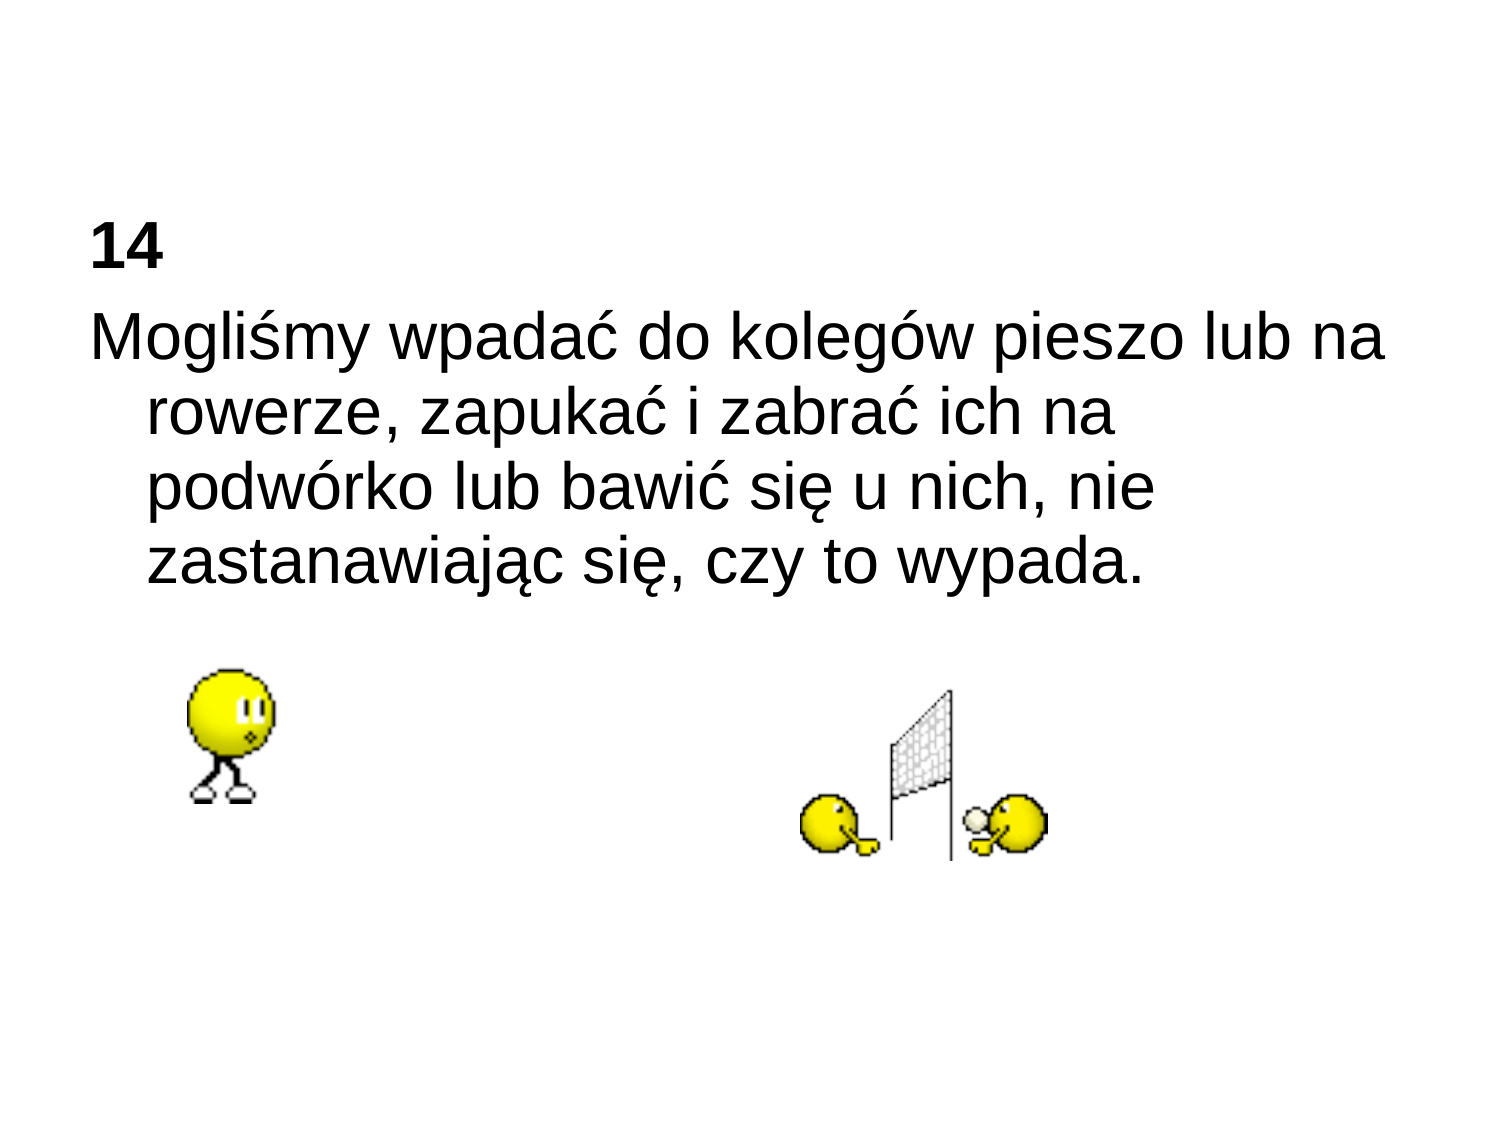

# 14
Mogliśmy wpadać do kolegów pieszo lub na rowerze, zapukać i zabrać ich na podwórko lub bawić się u nich, nie zastanawiając się, czy to wypada.